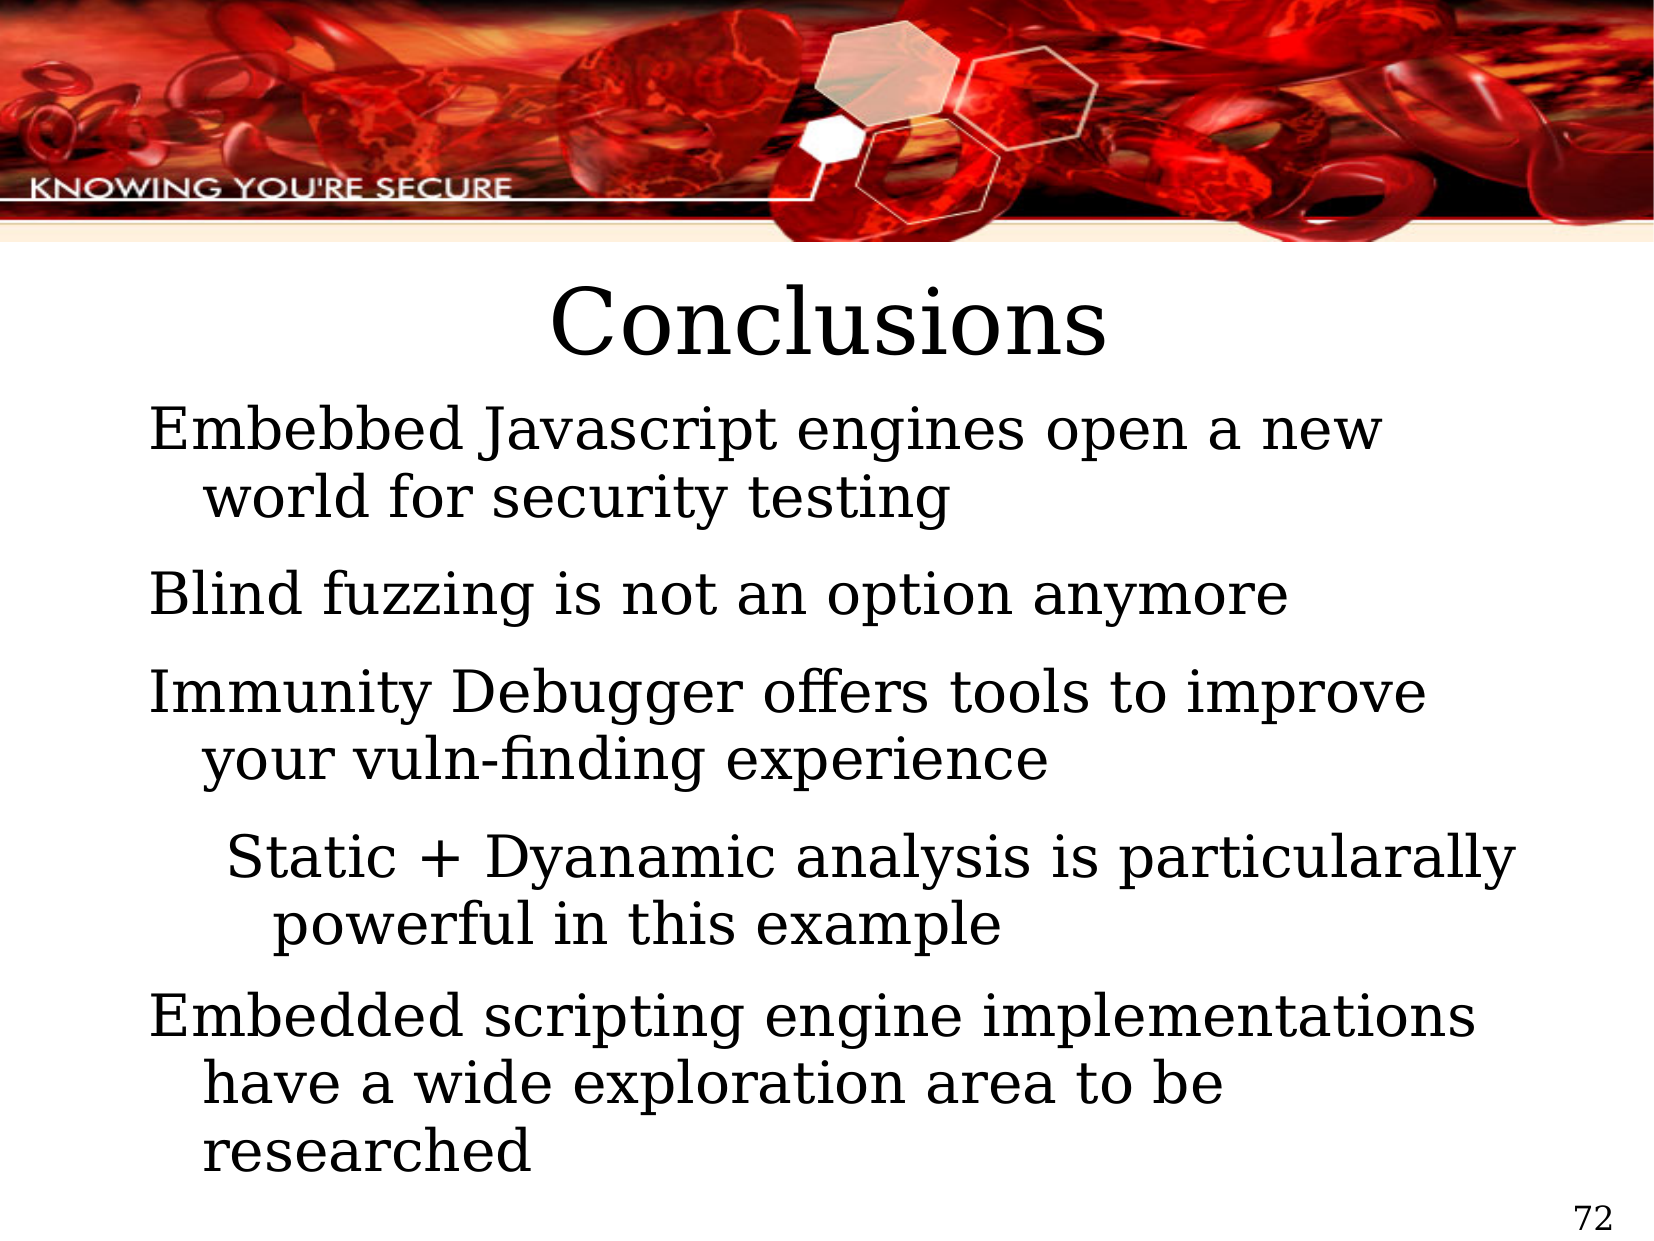

# Conclusions
Embebbed Javascript engines open a new world for security testing
Blind fuzzing is not an option anymore
Immunity Debugger offers tools to improve your vuln-finding experience
Static + Dyanamic analysis is particularally powerful in this example
Embedded scripting engine implementations have a wide exploration area to be researched